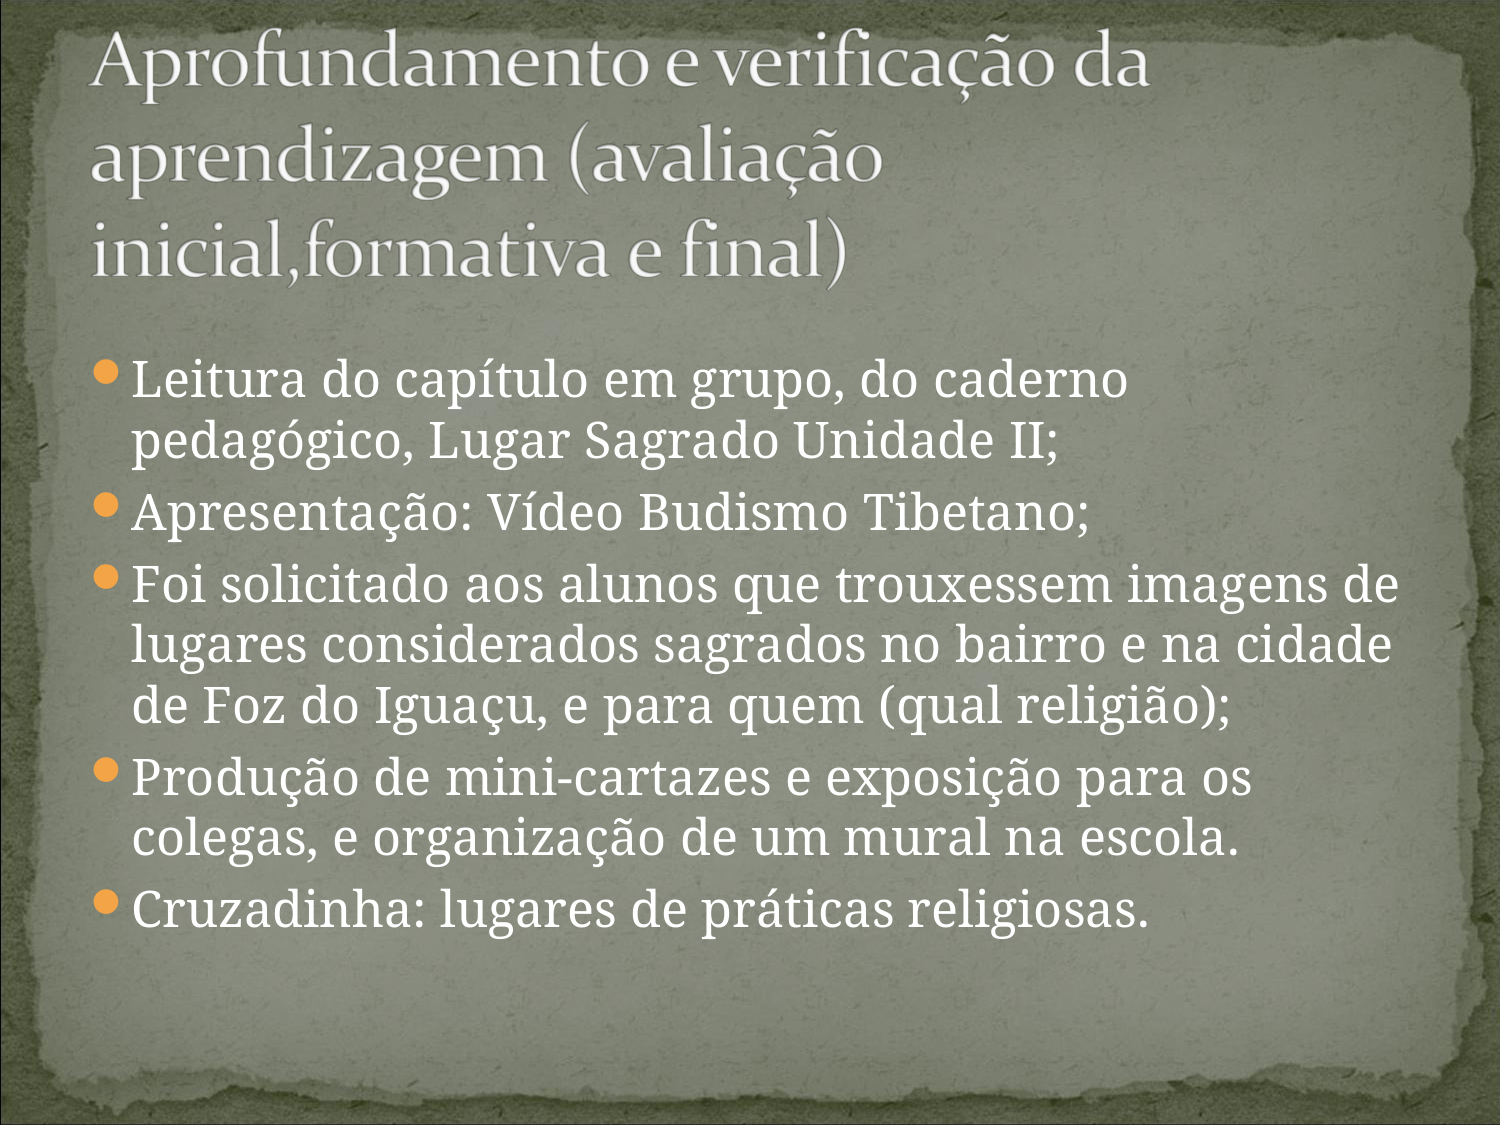

# Leitura do capítulo em grupo, do caderno pedagógico, Lugar Sagrado Unidade II;
Apresentação: Vídeo Budismo Tibetano;
Foi solicitado aos alunos que trouxessem imagens de lugares considerados sagrados no bairro e na cidade de Foz do Iguaçu, e para quem (qual religião);
Produção de mini-cartazes e exposição para os colegas, e organização de um mural na escola.
Cruzadinha: lugares de práticas religiosas.